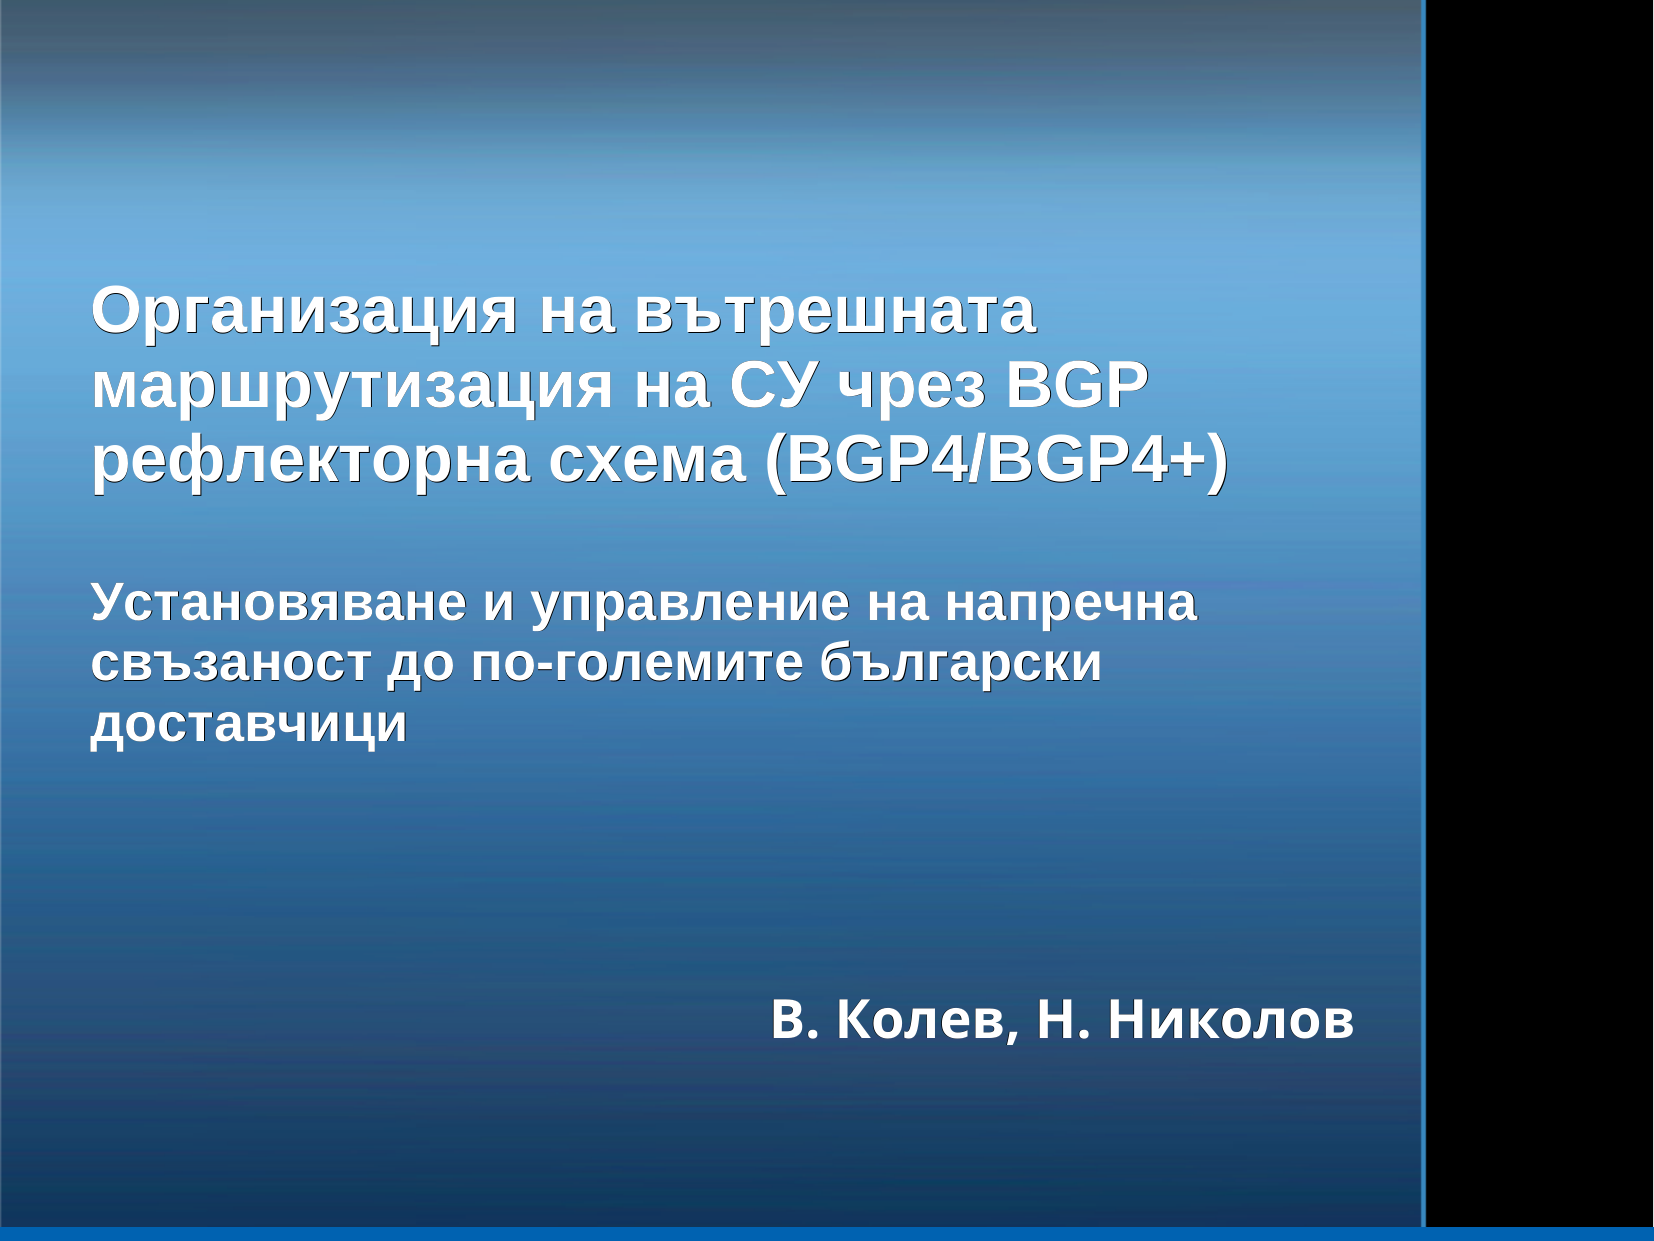

# Организация на вътрешната маршрутизация на СУ чрез BGP рефлекторна схема (BGP4/BGP4+) Установяване и управление на напречна свъзаност до по-големите български доставчици
В. Колев, Н. Николов